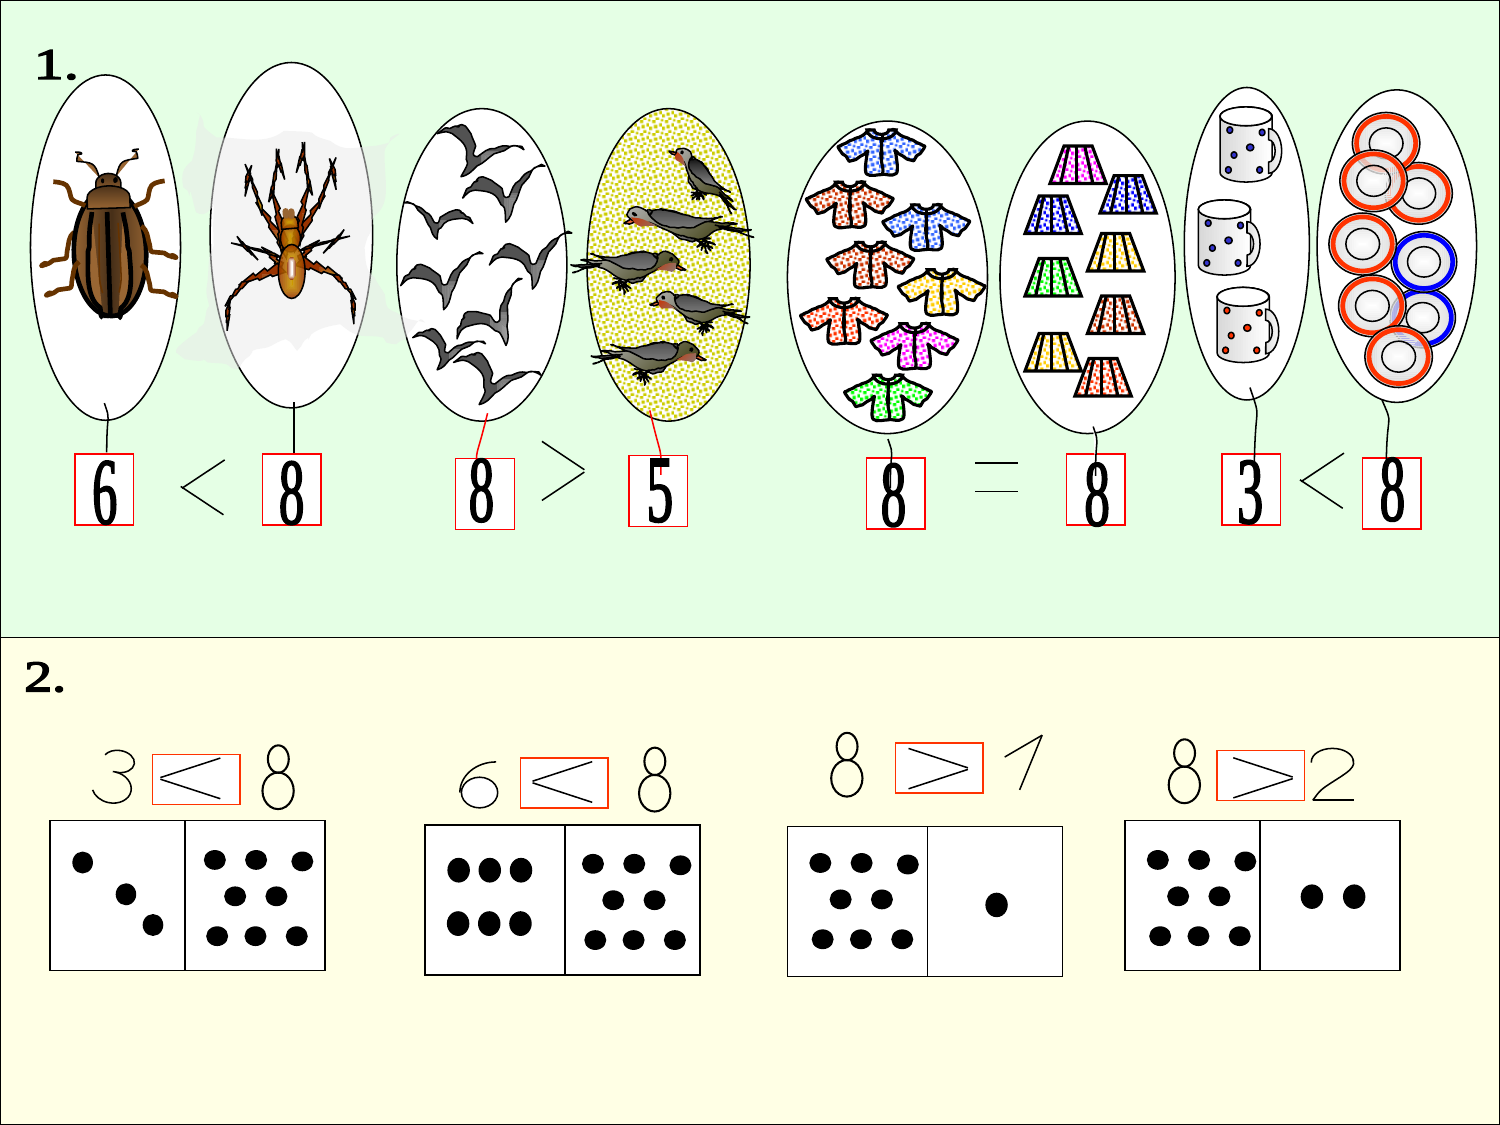

# Nerovnosti – znáz.
1.
8
8
5
3
6
8
8
8
2.